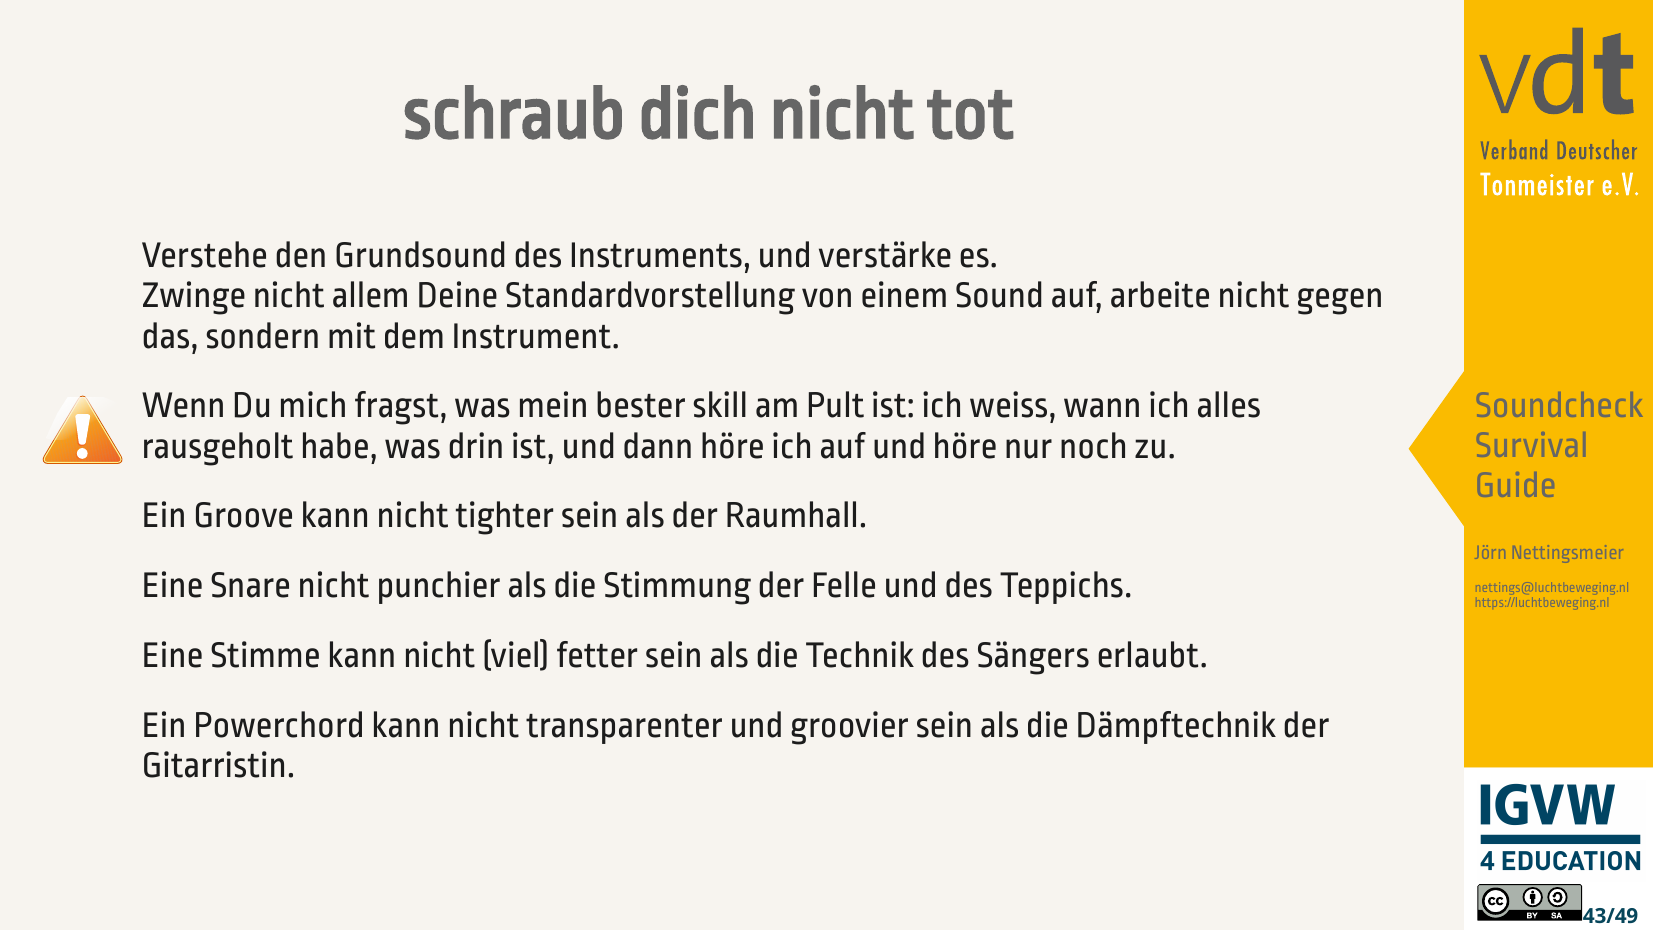

# schraub dich nicht tot
Verstehe den Grundsound des Instruments, und verstärke es.
Zwinge nicht allem Deine Standardvorstellung von einem Sound auf, arbeite nicht gegen das, sondern mit dem Instrument.
Wenn Du mich fragst, was mein bester skill am Pult ist: ich weiss, wann ich alles rausgeholt habe, was drin ist, und dann höre ich auf und höre nur noch zu.
Ein Groove kann nicht tighter sein als der Raumhall.
Eine Snare nicht punchier als die Stimmung der Felle und des Teppichs.
Eine Stimme kann nicht (viel) fetter sein als die Technik des Sängers erlaubt.
Ein Powerchord kann nicht transparenter und groovier sein als die Dämpftechnik der Gitarristin.